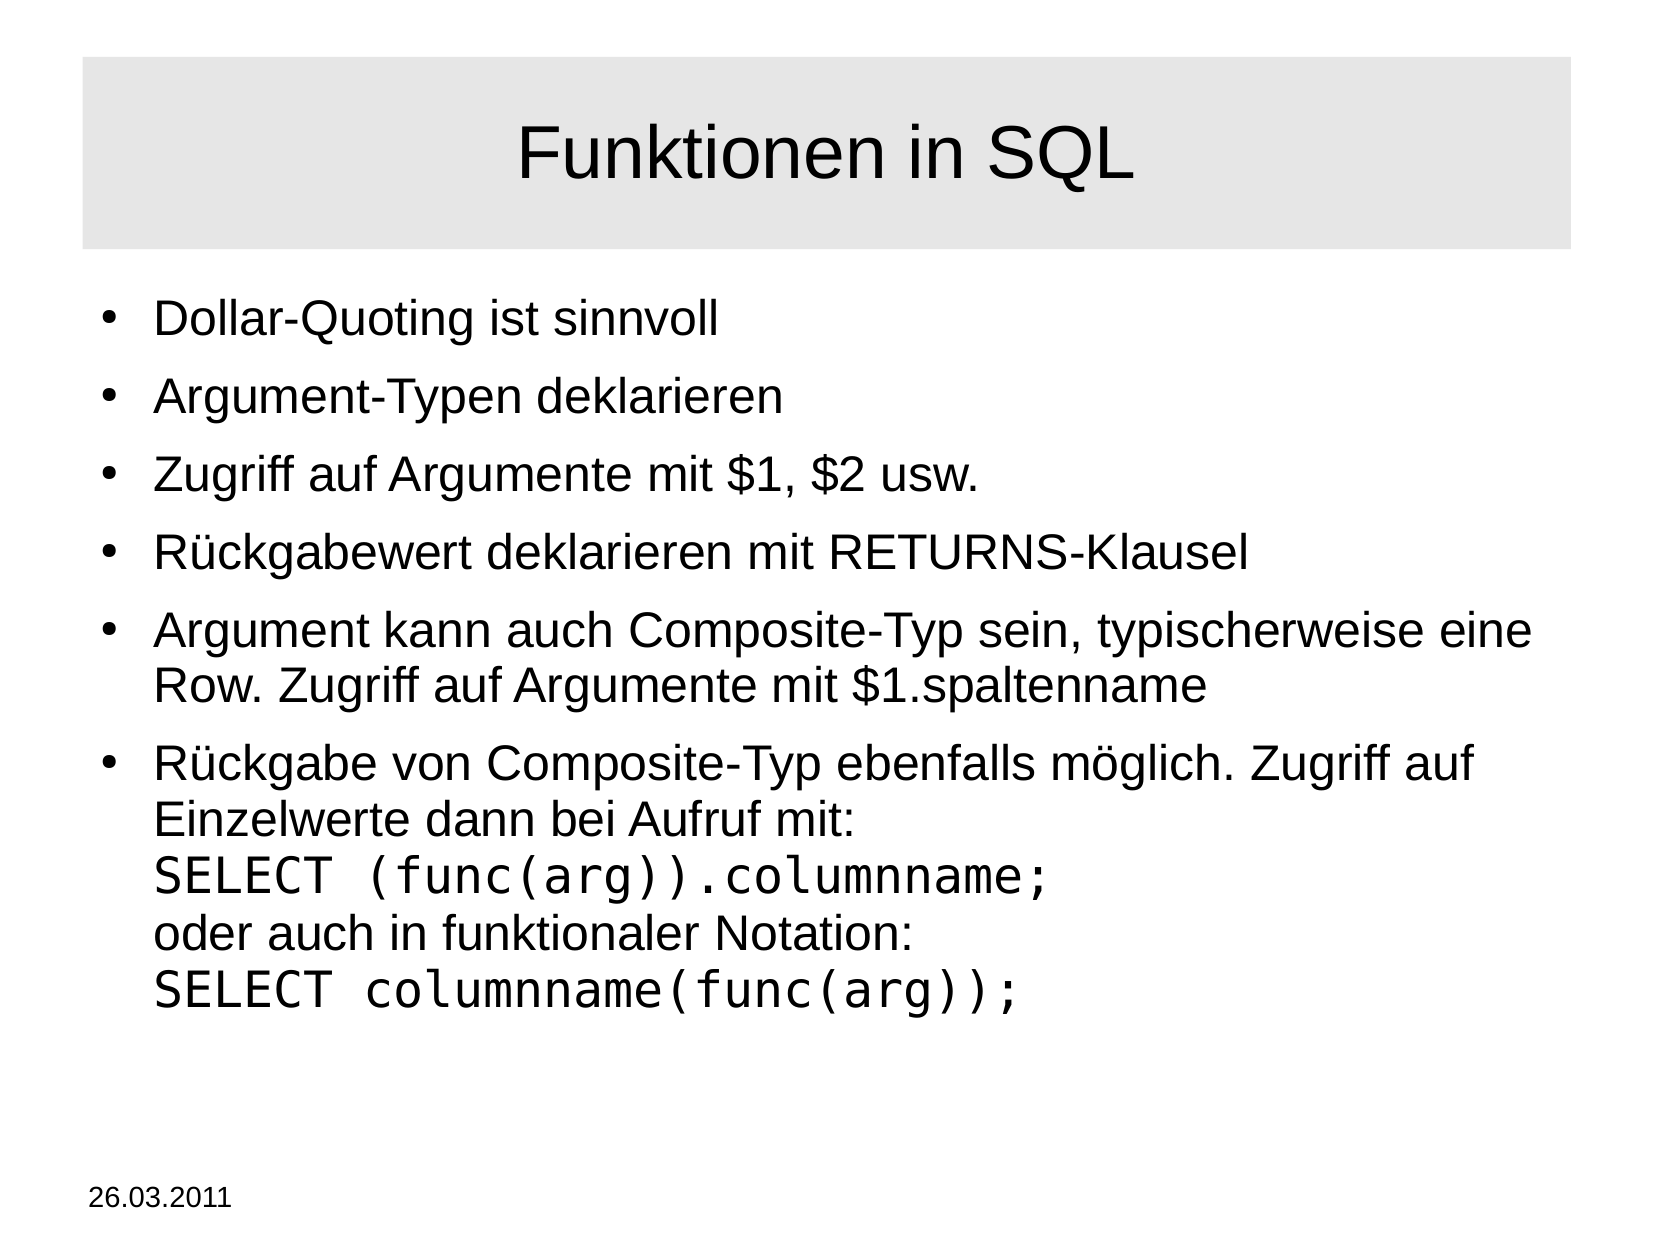

# Funktionen in SQL
Dollar-Quoting ist sinnvoll
Argument-Typen deklarieren
Zugriff auf Argumente mit $1, $2 usw.
Rückgabewert deklarieren mit RETURNS-Klausel
Argument kann auch Composite-Typ sein, typischerweise eine Row. Zugriff auf Argumente mit $1.spaltenname
Rückgabe von Composite-Typ ebenfalls möglich. Zugriff auf Einzelwerte dann bei Aufruf mit:
SELECT (func(arg)).columnname;
oder auch in funktionaler Notation:
SELECT columnname(func(arg));
26.03.2011